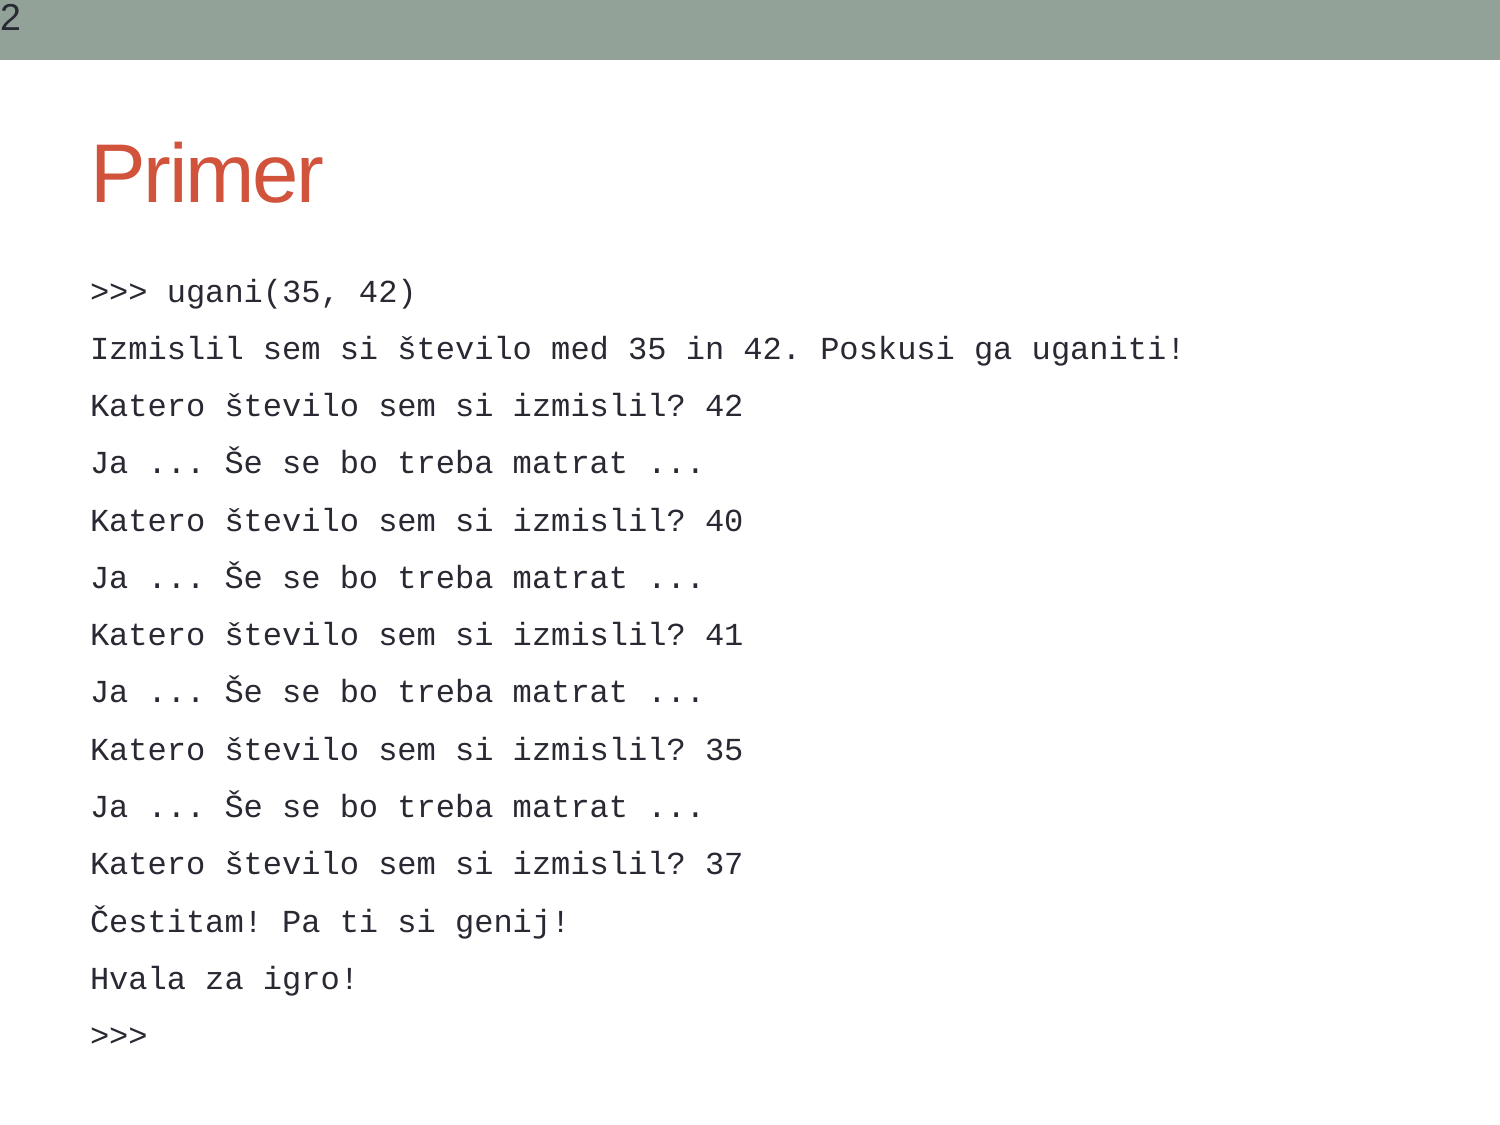

# Primer
>>> ugani(35, 42)
Izmislil sem si število med 35 in 42. Poskusi ga uganiti!
Katero število sem si izmislil? 42
Ja ... Še se bo treba matrat ...
Katero število sem si izmislil? 40
Ja ... Še se bo treba matrat ...
Katero število sem si izmislil? 41
Ja ... Še se bo treba matrat ...
Katero število sem si izmislil? 35
Ja ... Še se bo treba matrat ...
Katero število sem si izmislil? 37
Čestitam! Pa ti si genij!
Hvala za igro!
>>>